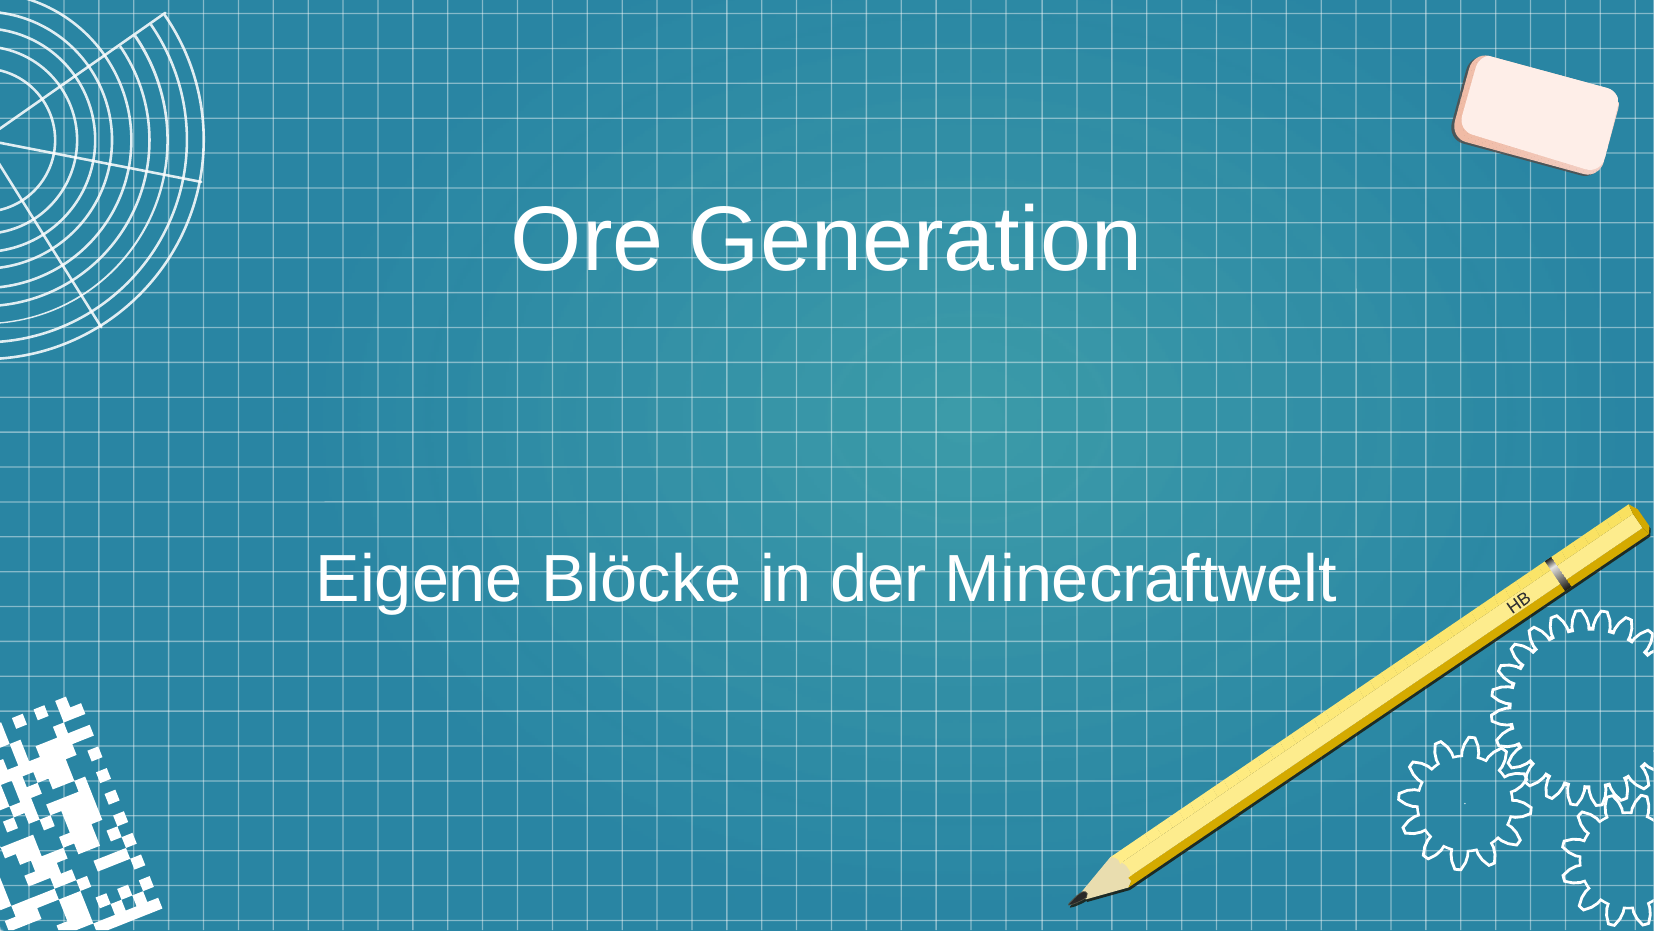

# Ore Generation
Eigene Blöcke in der Minecraftwelt